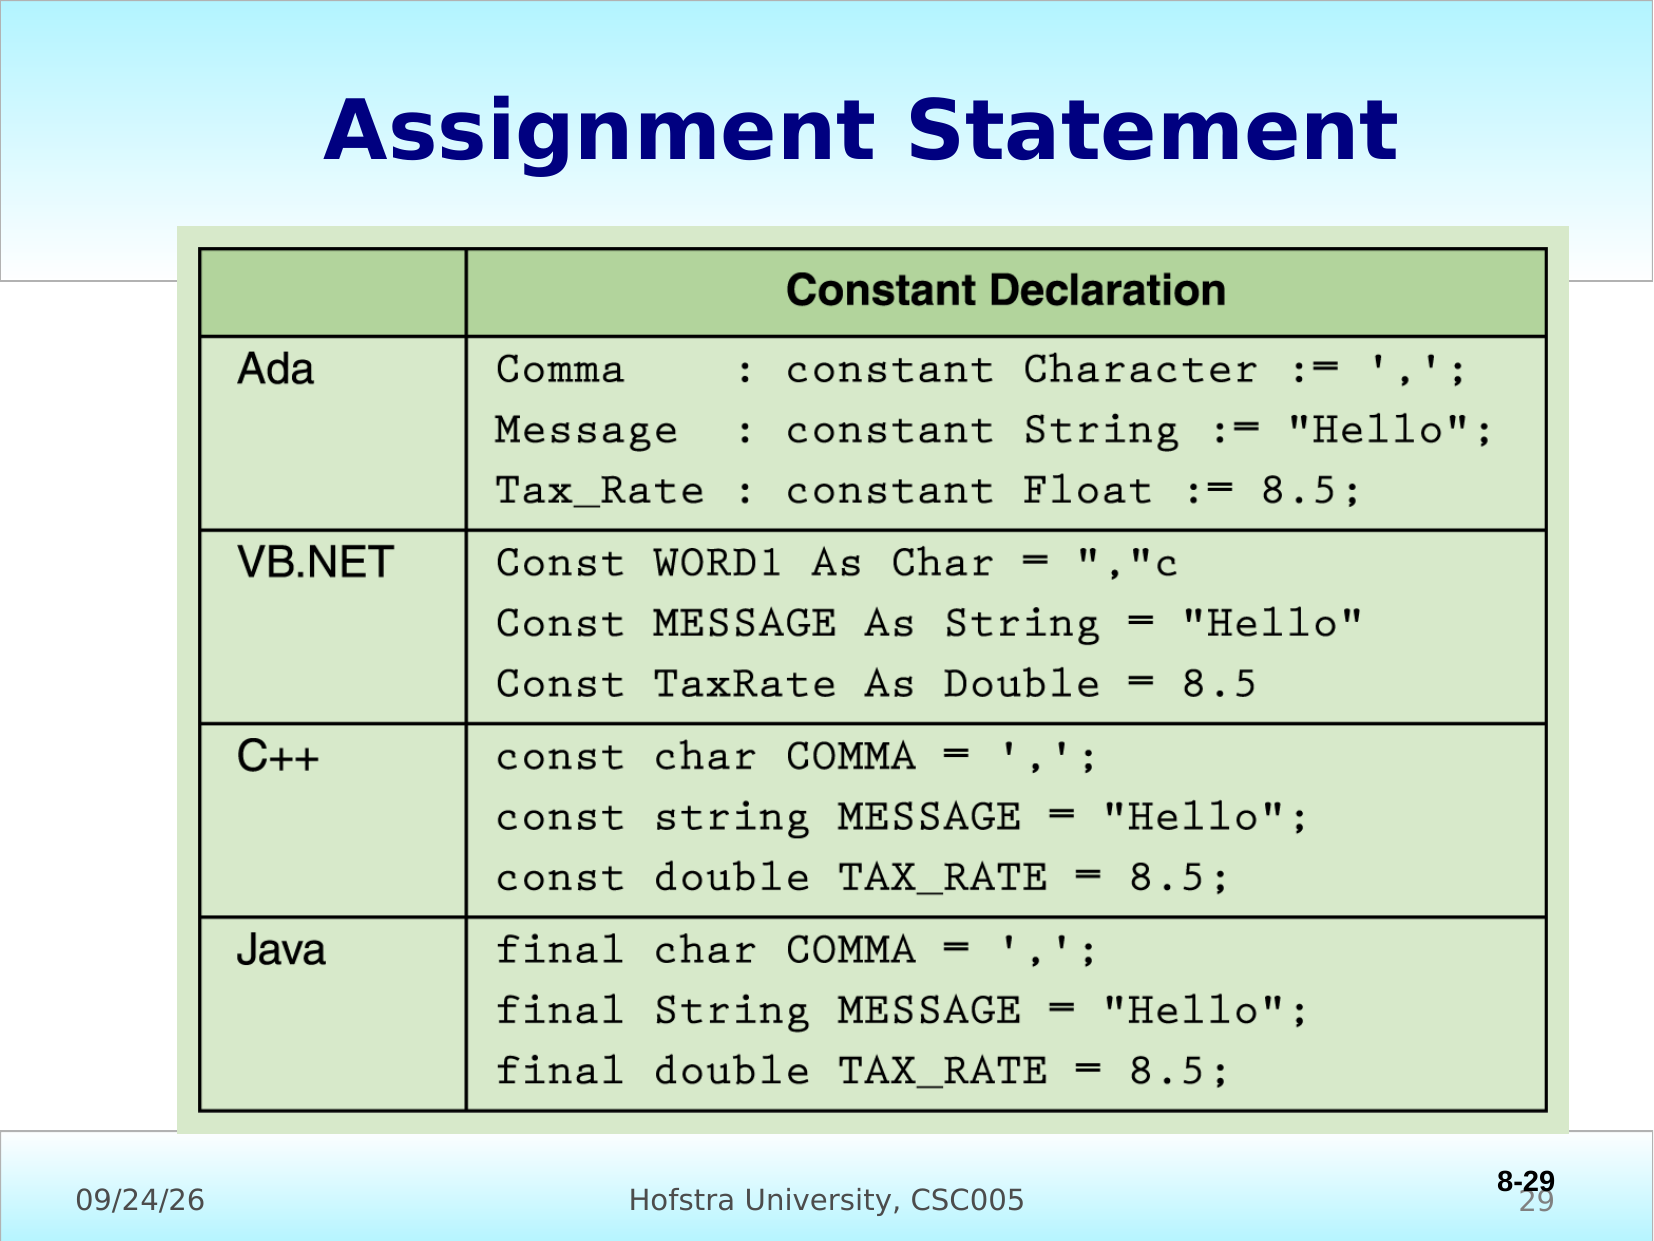

# Assignment Statement
29
8-29
Hofstra University, CSC005